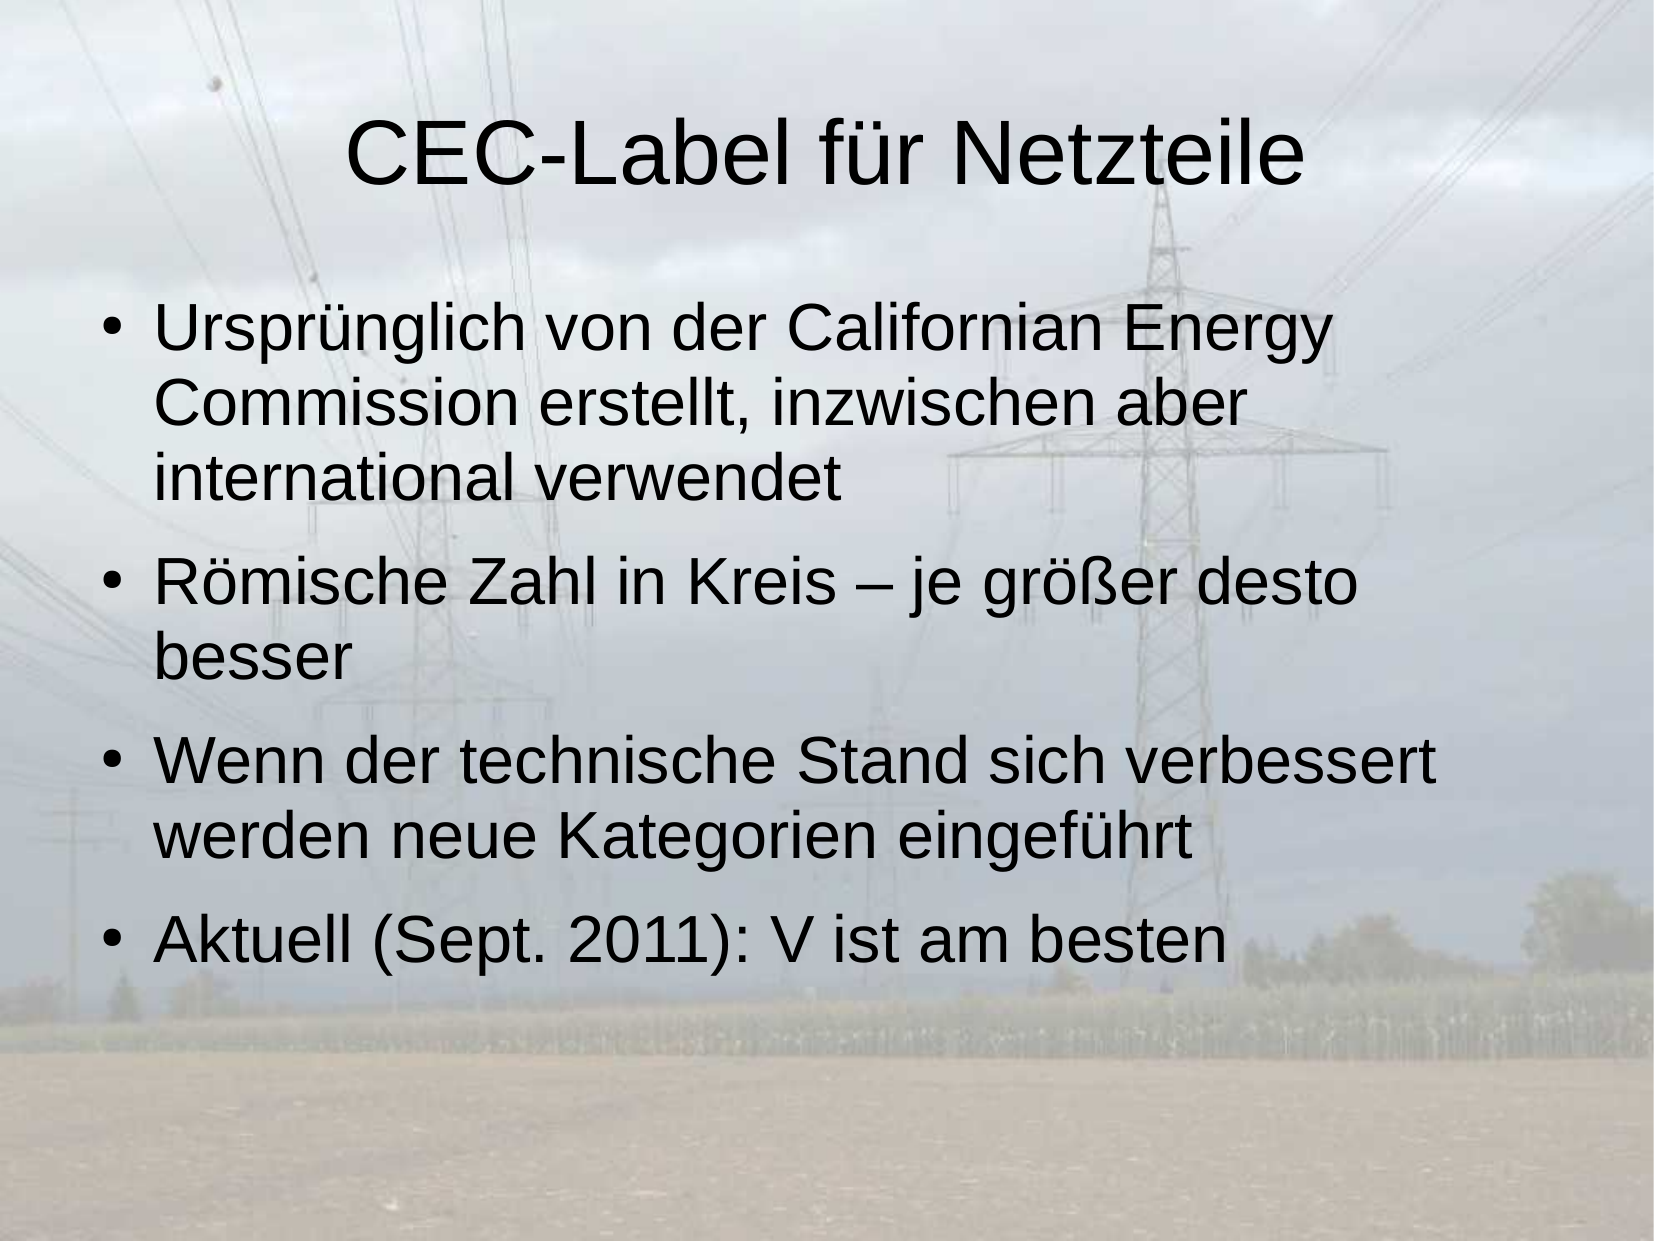

# CEC-Label für Netzteile
Ursprünglich von der Californian Energy Commission erstellt, inzwischen aber international verwendet
Römische Zahl in Kreis – je größer desto besser
Wenn der technische Stand sich verbessert werden neue Kategorien eingeführt
Aktuell (Sept. 2011): V ist am besten